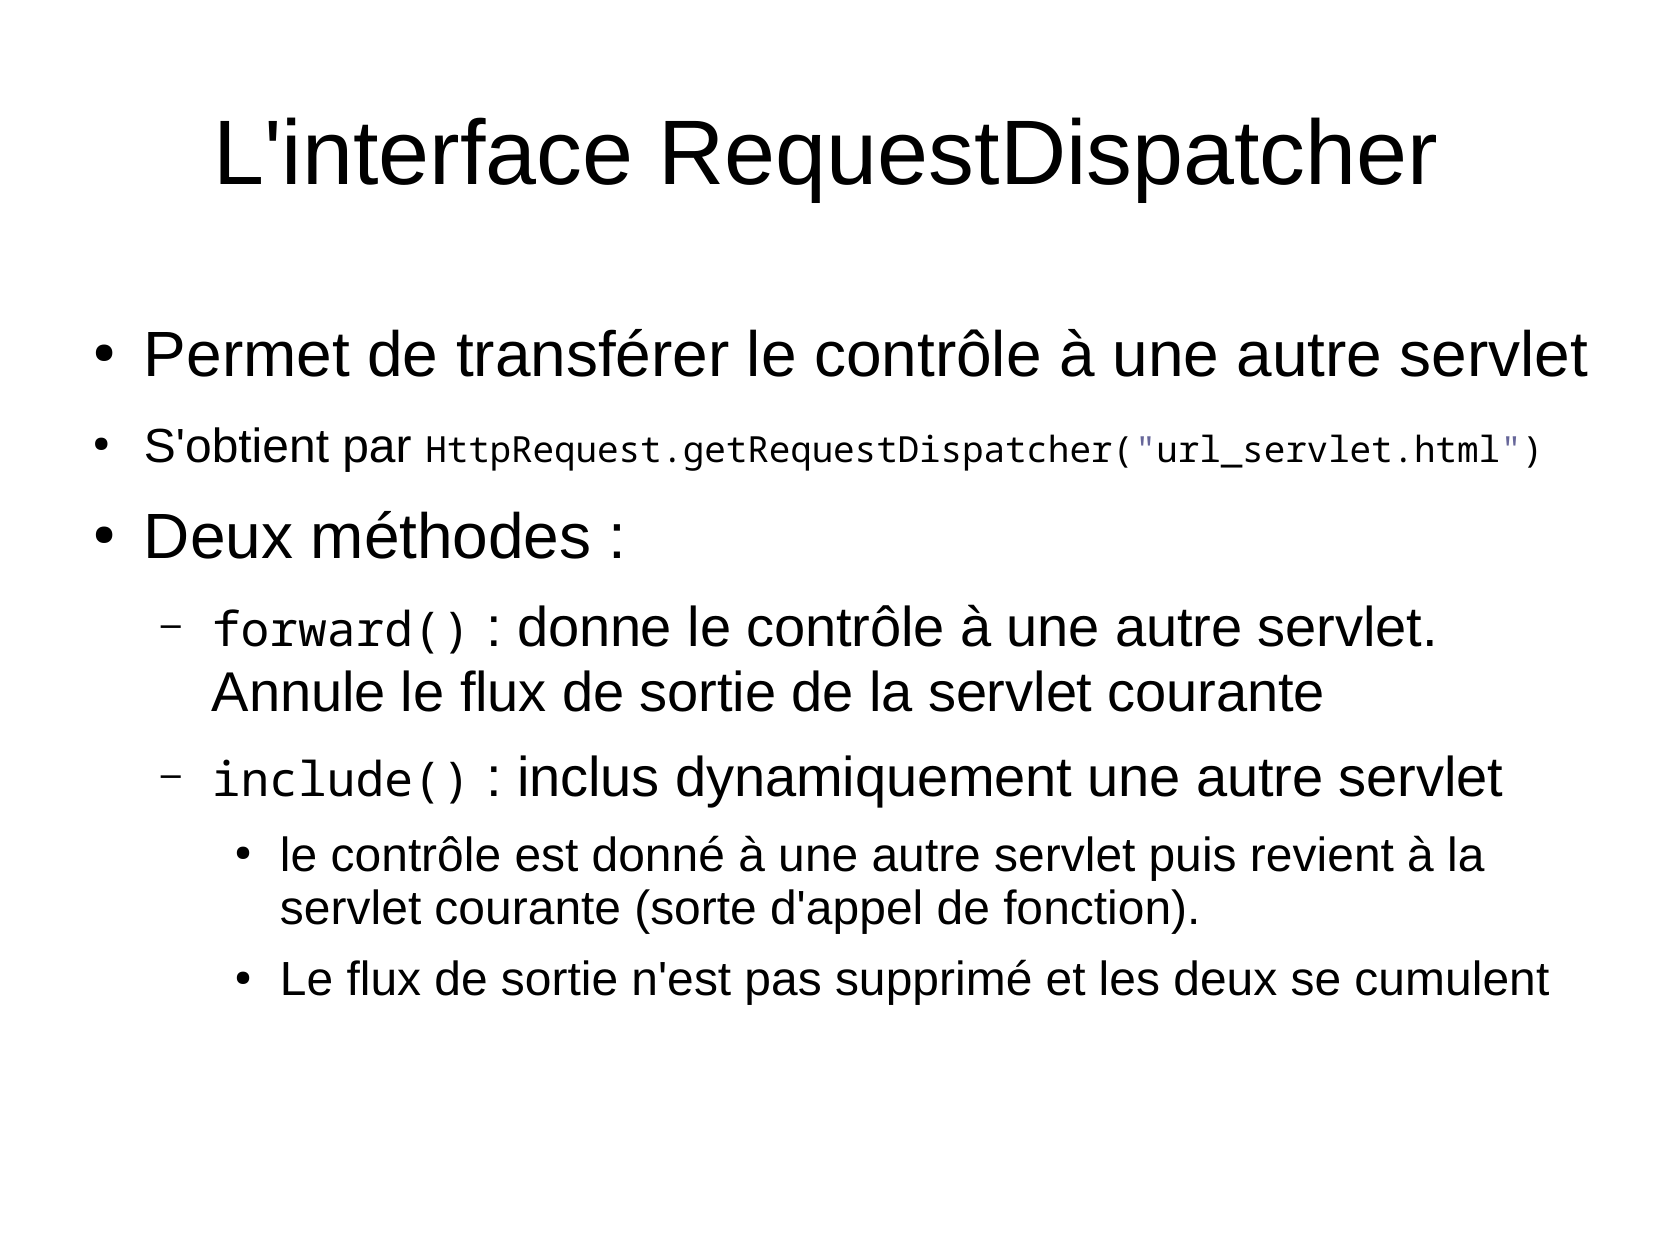

# L'interface RequestDispatcher
Permet de transférer le contrôle à une autre servlet
S'obtient par HttpRequest.getRequestDispatcher("url_servlet.html")
Deux méthodes :
forward() : donne le contrôle à une autre servlet. Annule le flux de sortie de la servlet courante
include() : inclus dynamiquement une autre servlet
le contrôle est donné à une autre servlet puis revient à la servlet courante (sorte d'appel de fonction).
Le flux de sortie n'est pas supprimé et les deux se cumulent